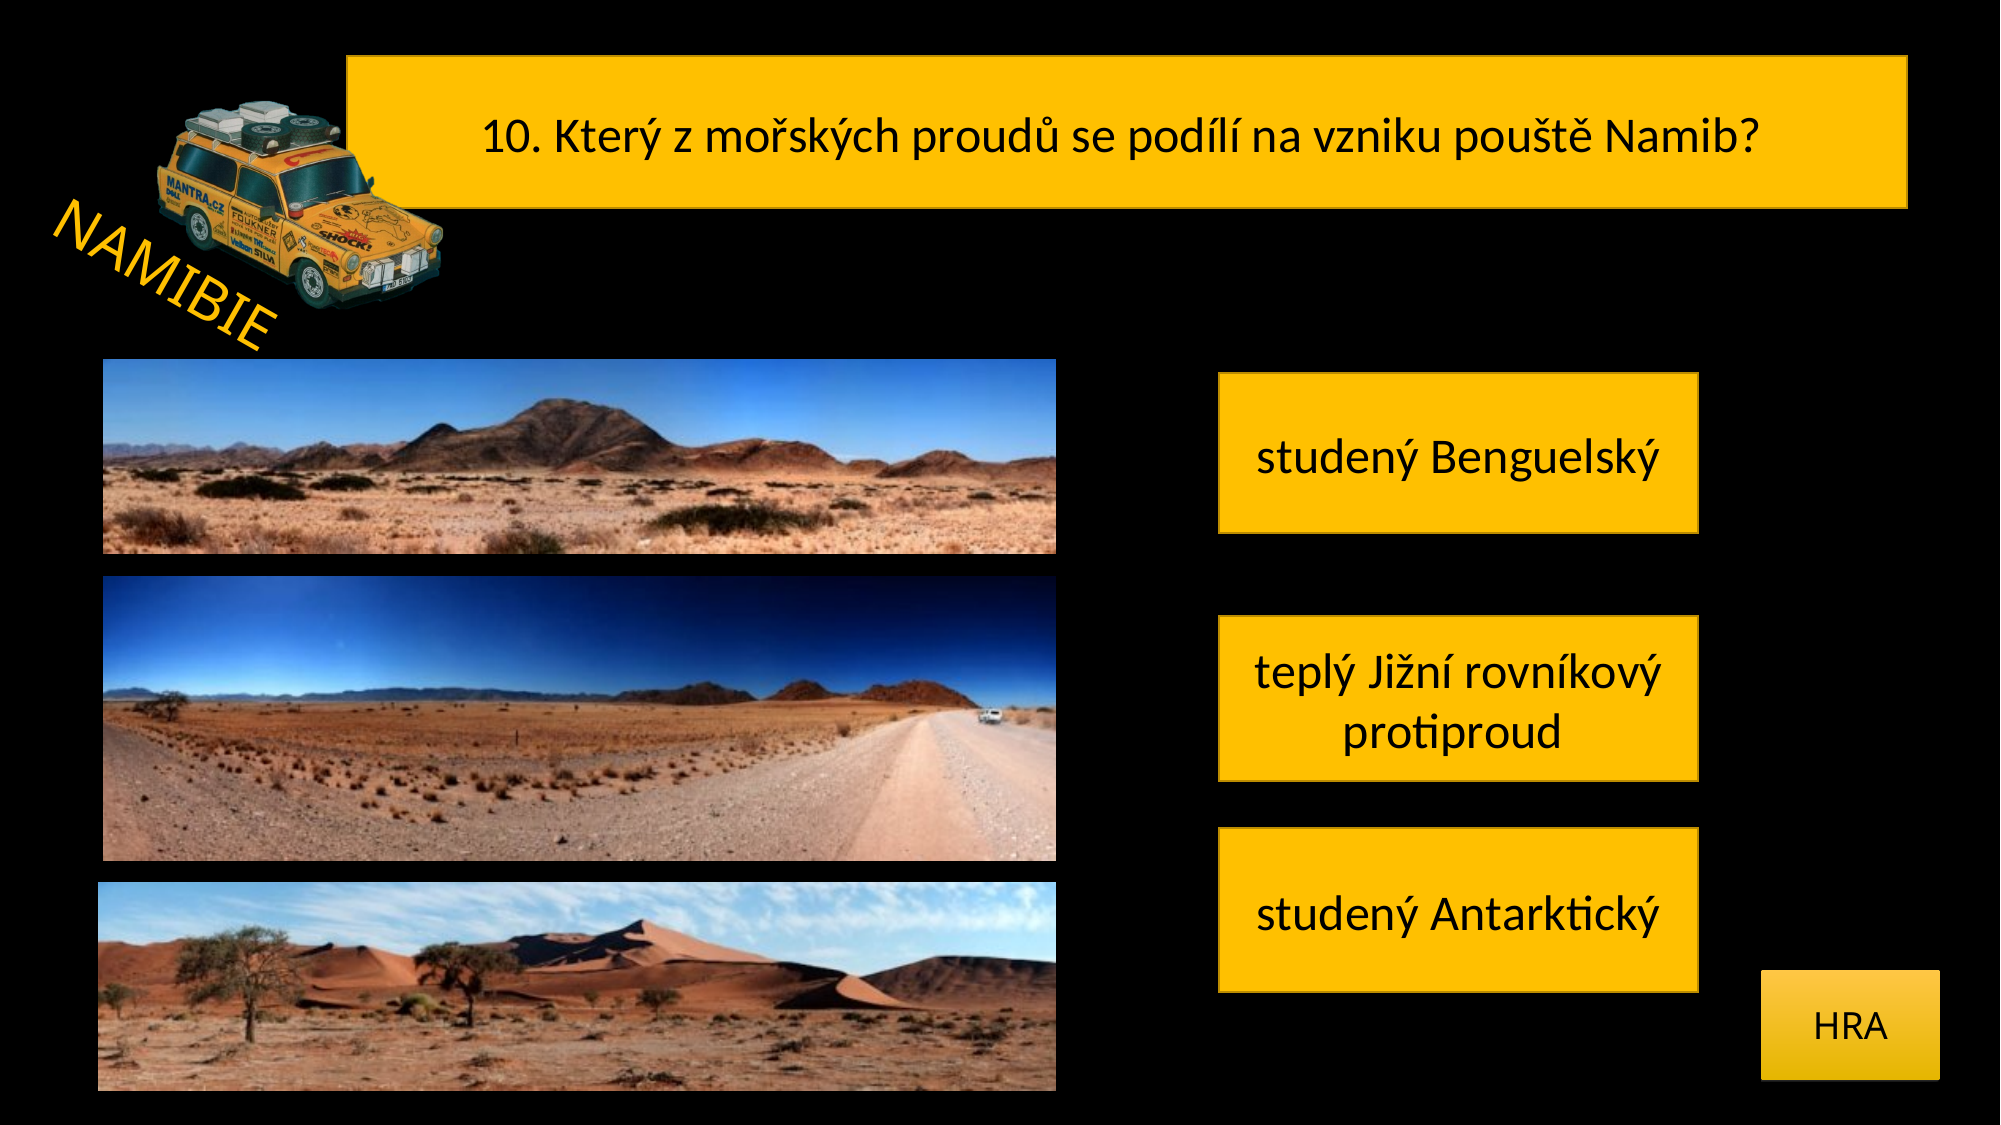

10. Který z mořských proudů se podílí na vzniku pouště Namib?
NAMIBIE
studený Benguelský
teplý Jižní rovníkový protiproud
studený Antarktický
HRA